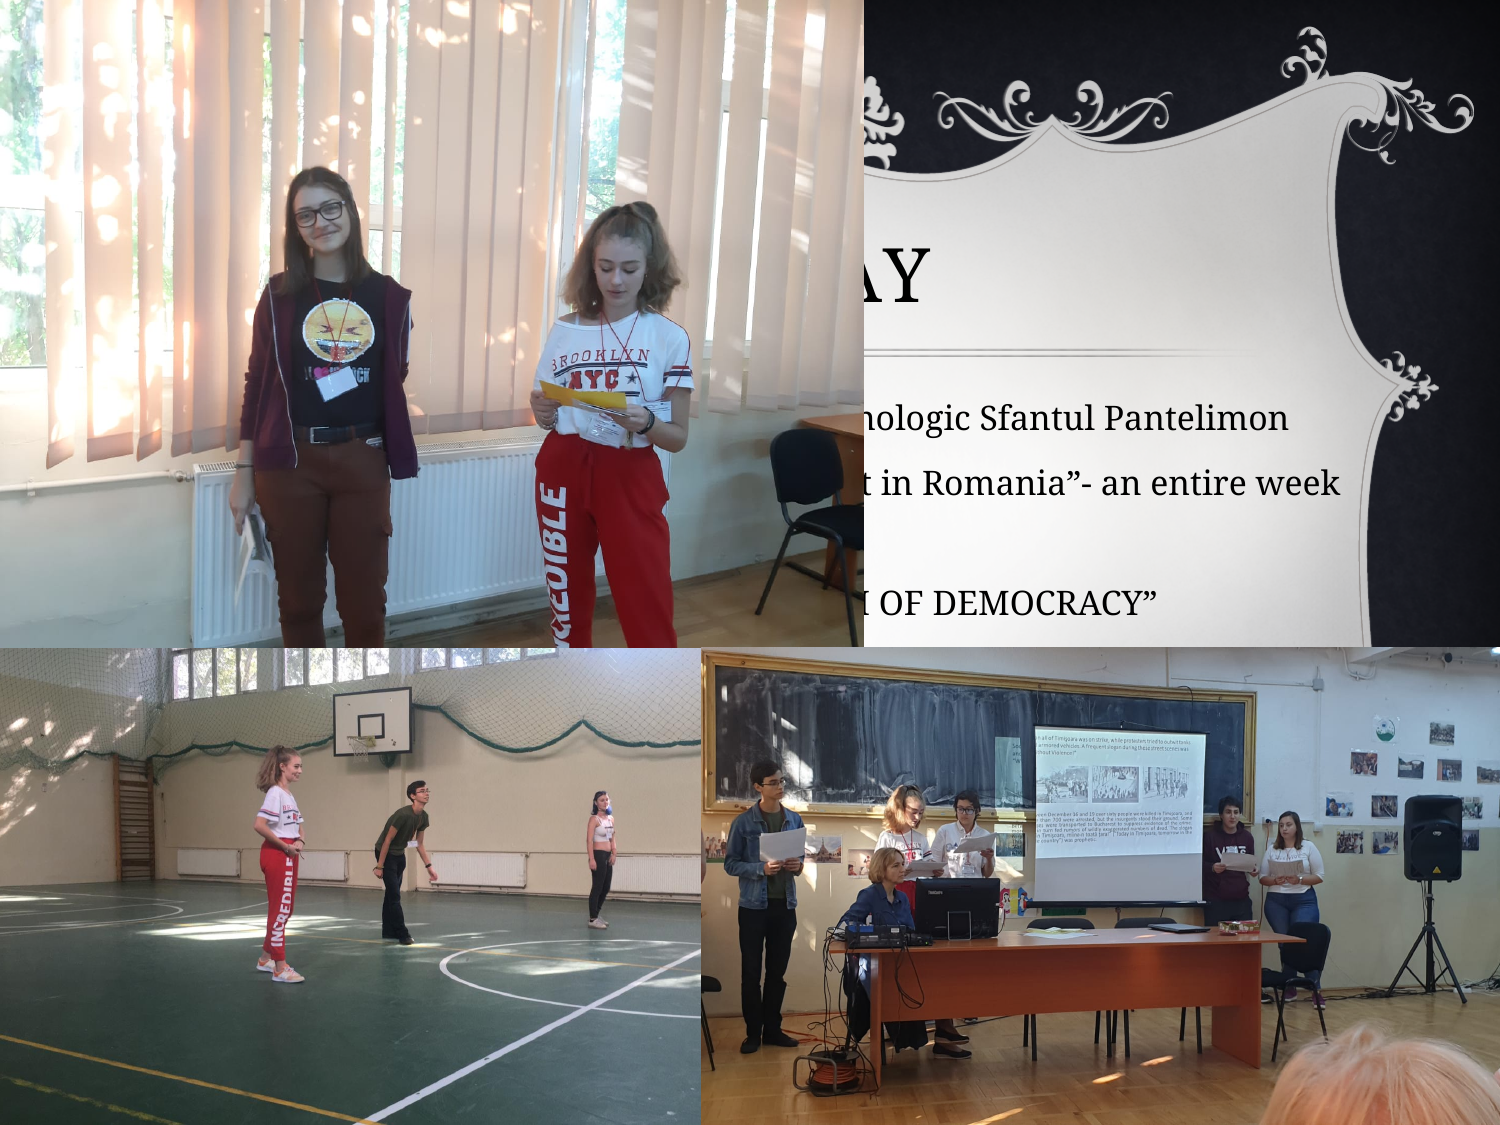

# Monday
Official openig of the meeting at Liceul Tehnologic Sfantul Pantelimon
Starting the workshop “What I like the most in Romania”- an entire week taska
Homework presentation on “THE TRIUMPH OF DEMOCRACY”
Visit of the school
Launch
Team building through sports for students
Do shoping at the Mega Mall